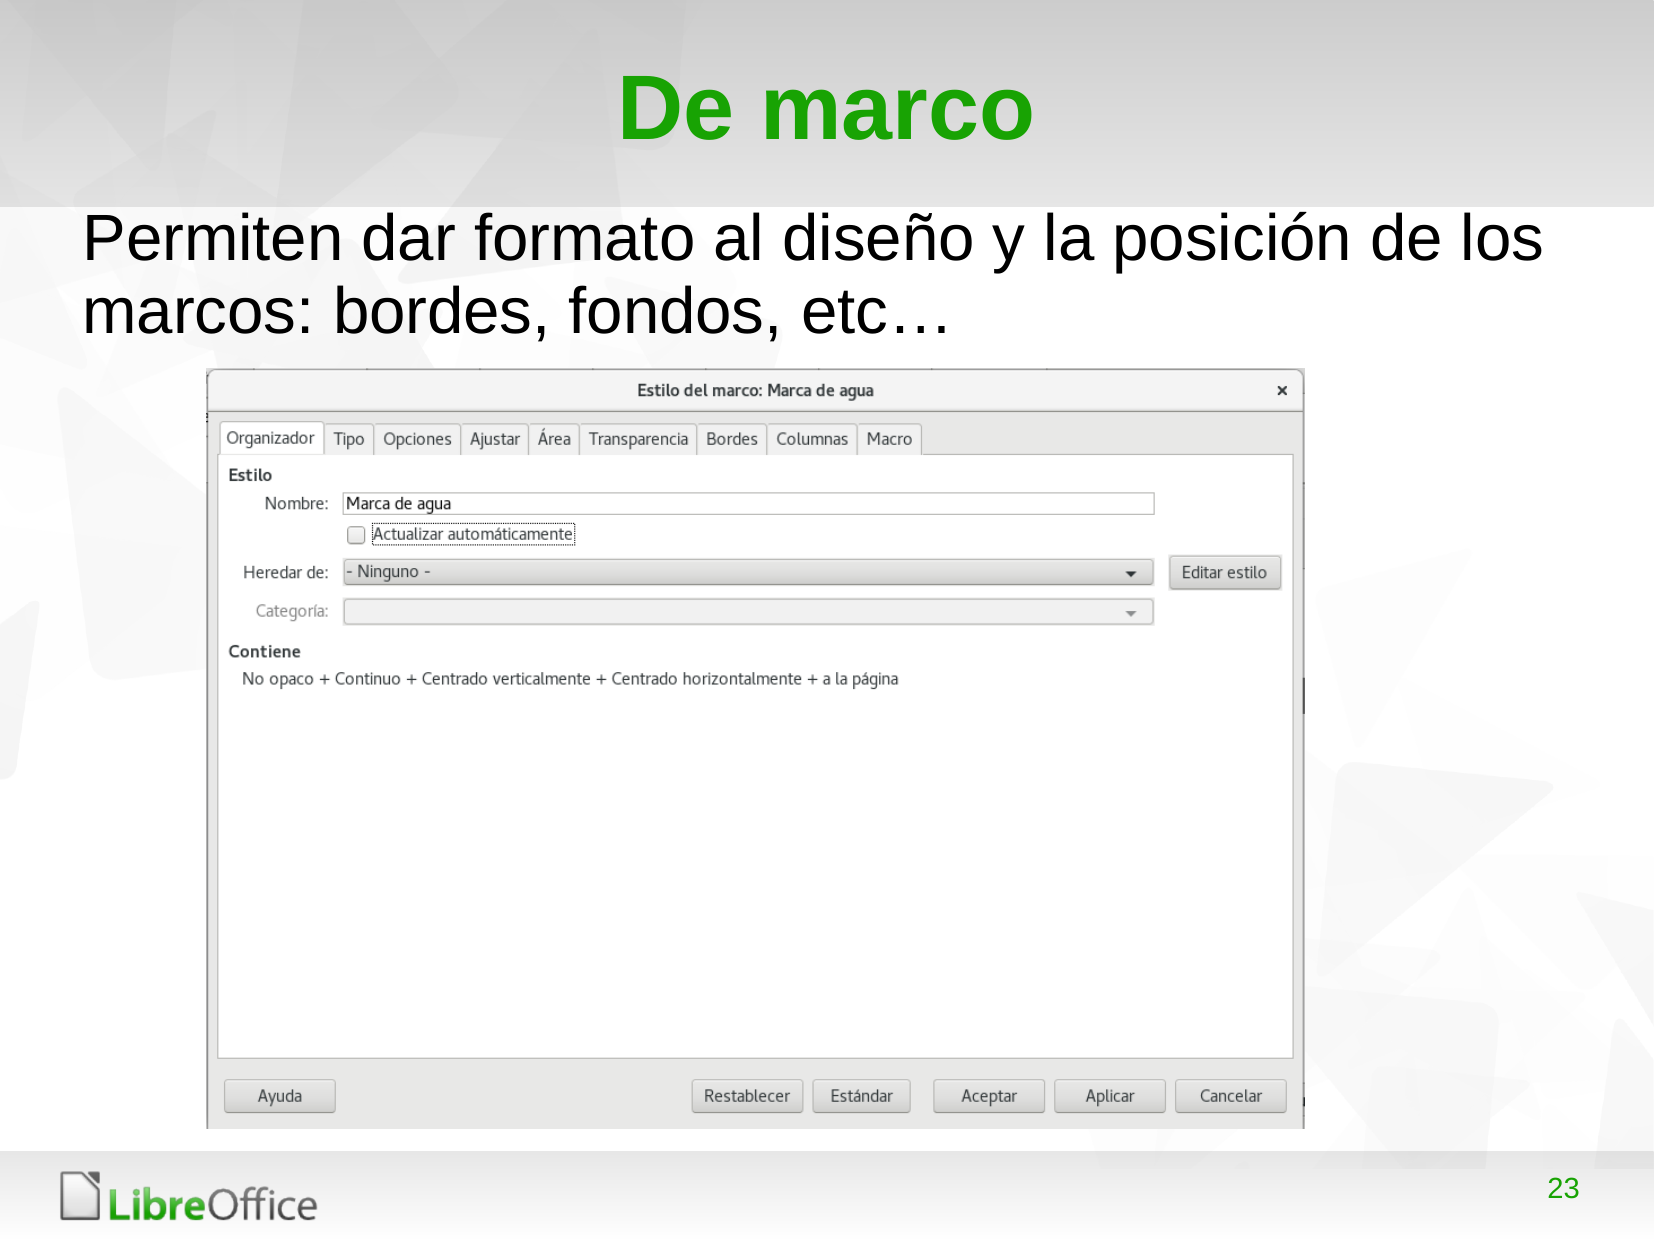

# De marco
Permiten dar formato al diseño y la posición de los marcos: bordes, fondos, etc…